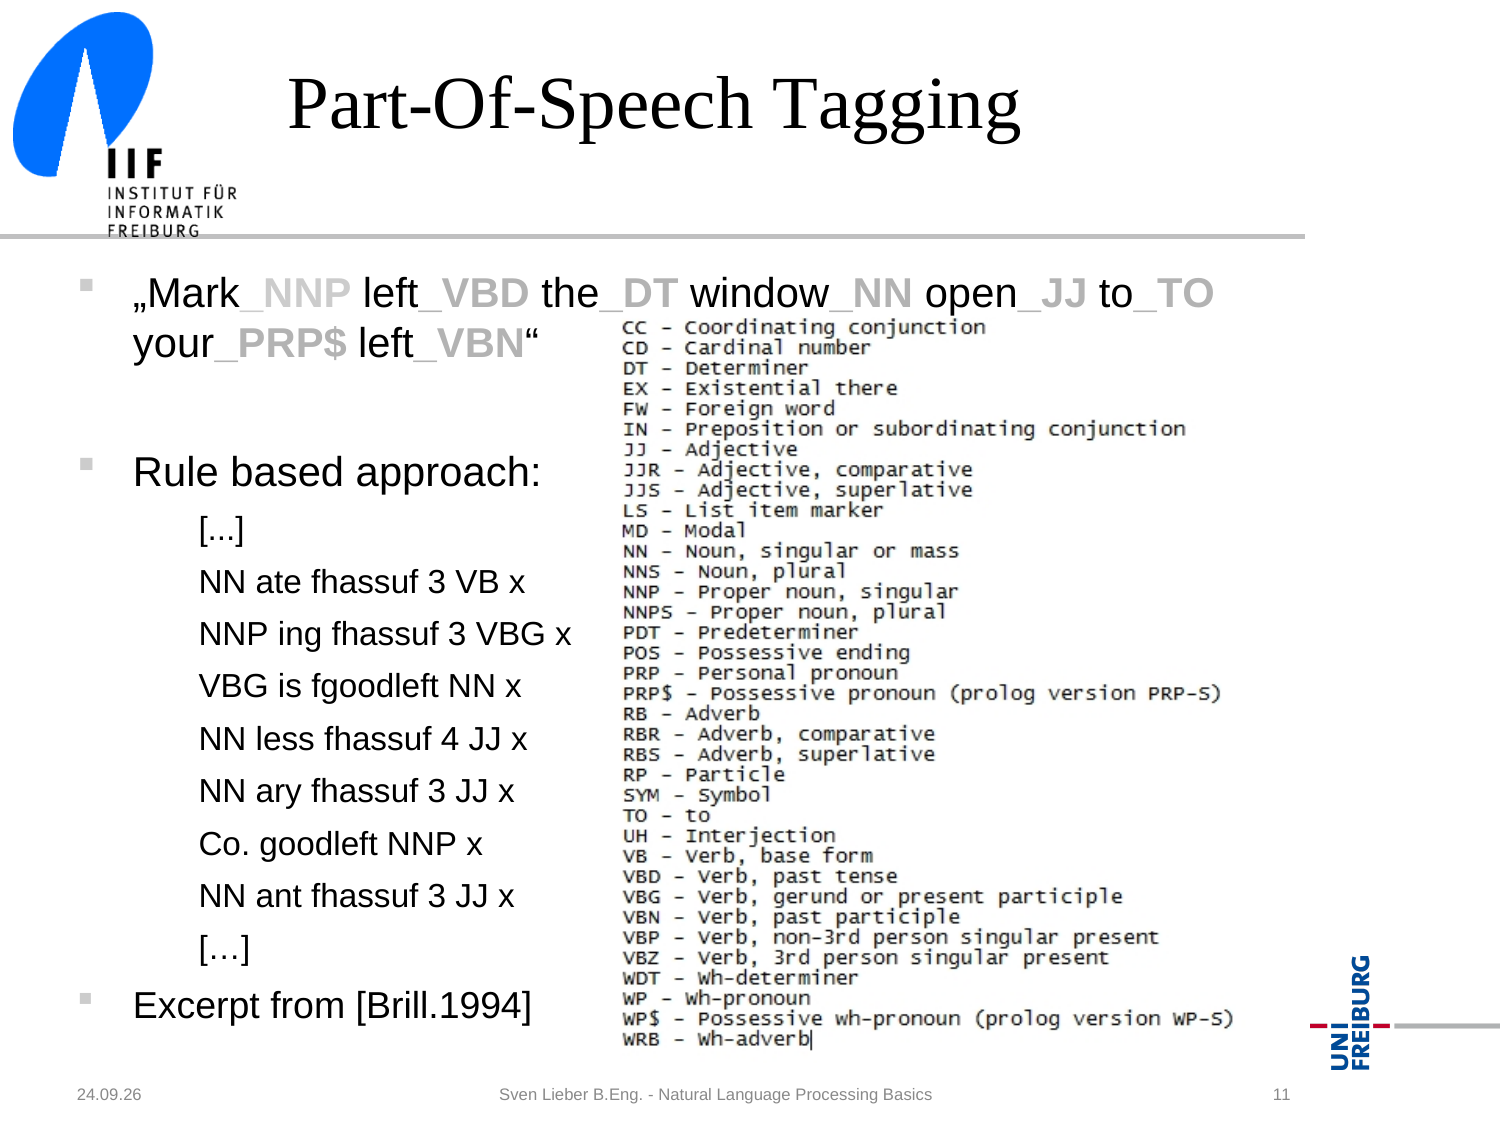

# Part-Of-Speech Tagging
„Mark_NNP left_VBD the_DT window_NN open_JJ to_TO your_PRP$ left_VBN“
Rule based approach:
[...]
NN ate fhassuf 3 VB x
NNP ing fhassuf 3 VBG x
VBG is fgoodleft NN x
NN less fhassuf 4 JJ x
NN ary fhassuf 3 JJ x
Co. goodleft NNP x
NN ant fhassuf 3 JJ x
[…]
Excerpt from [Brill.1994]
Präsentationstitel
11